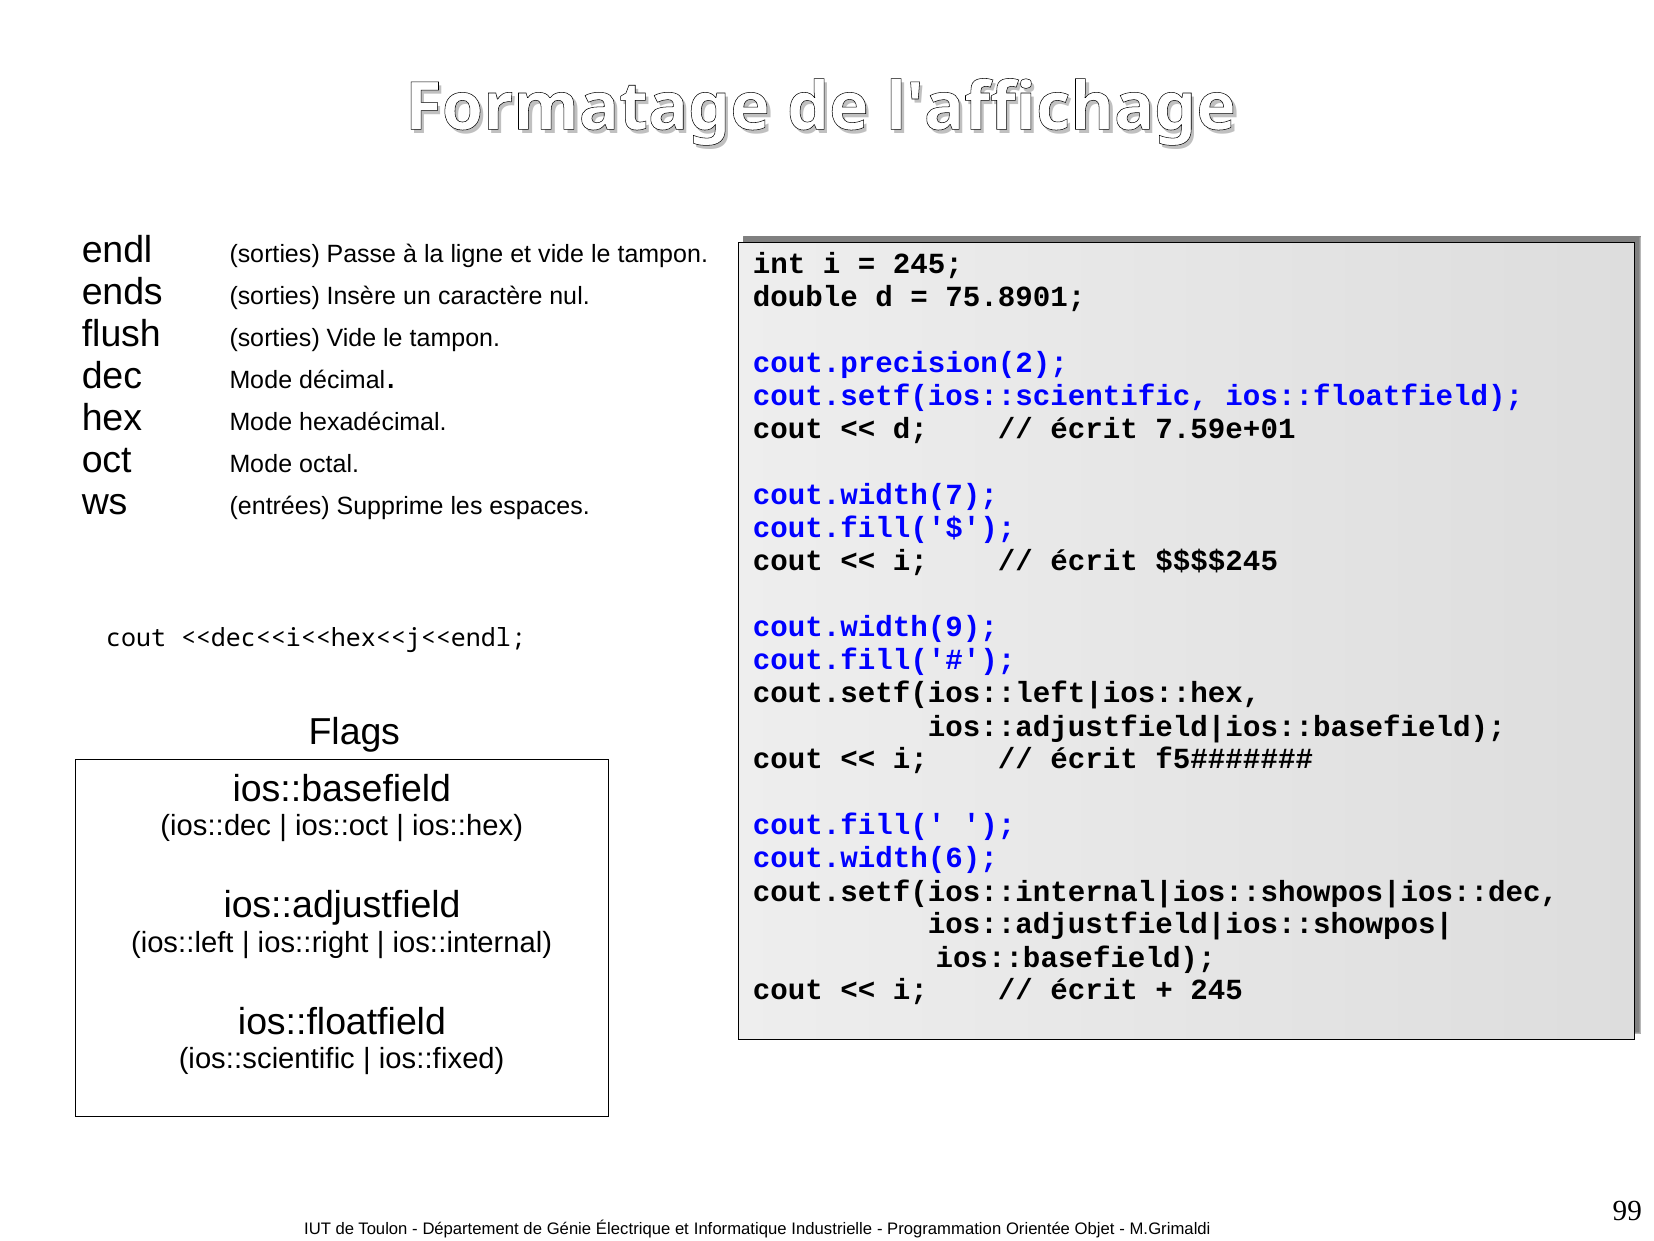

# Formatage de l'affichage
endl 	(sorties) Passe à la ligne et vide le tampon.
ends 	(sorties) Insère un caractère nul.
flush 	(sorties) Vide le tampon.
dec 		Mode décimal.
hex 		Mode hexadécimal.
oct 		Mode octal.
ws 		(entrées) Supprime les espaces.
cout <<dec<<i<<hex<<j<<endl;
int i = 245;
double d = 75.8901;
cout.precision(2);
cout.setf(ios::scientific, ios::floatfield);
cout << d; // écrit 7.59e+01
cout.width(7);
cout.fill('$');
cout << i; // écrit $$$$245
cout.width(9);
cout.fill('#');
cout.setf(ios::left|ios::hex,
 ios::adjustfield|ios::basefield);
cout << i; // écrit f5#######
cout.fill(' ');
cout.width(6);
cout.setf(ios::internal|ios::showpos|ios::dec,
 ios::adjustfield|ios::showpos| 		 ios::basefield);
cout << i; // écrit + 245
Flags
ios::basefield
(ios::dec | ios::oct | ios::hex)
ios::adjustfield
(ios::left | ios::right | ios::internal)
ios::floatfield
(ios::scientific | ios::fixed)